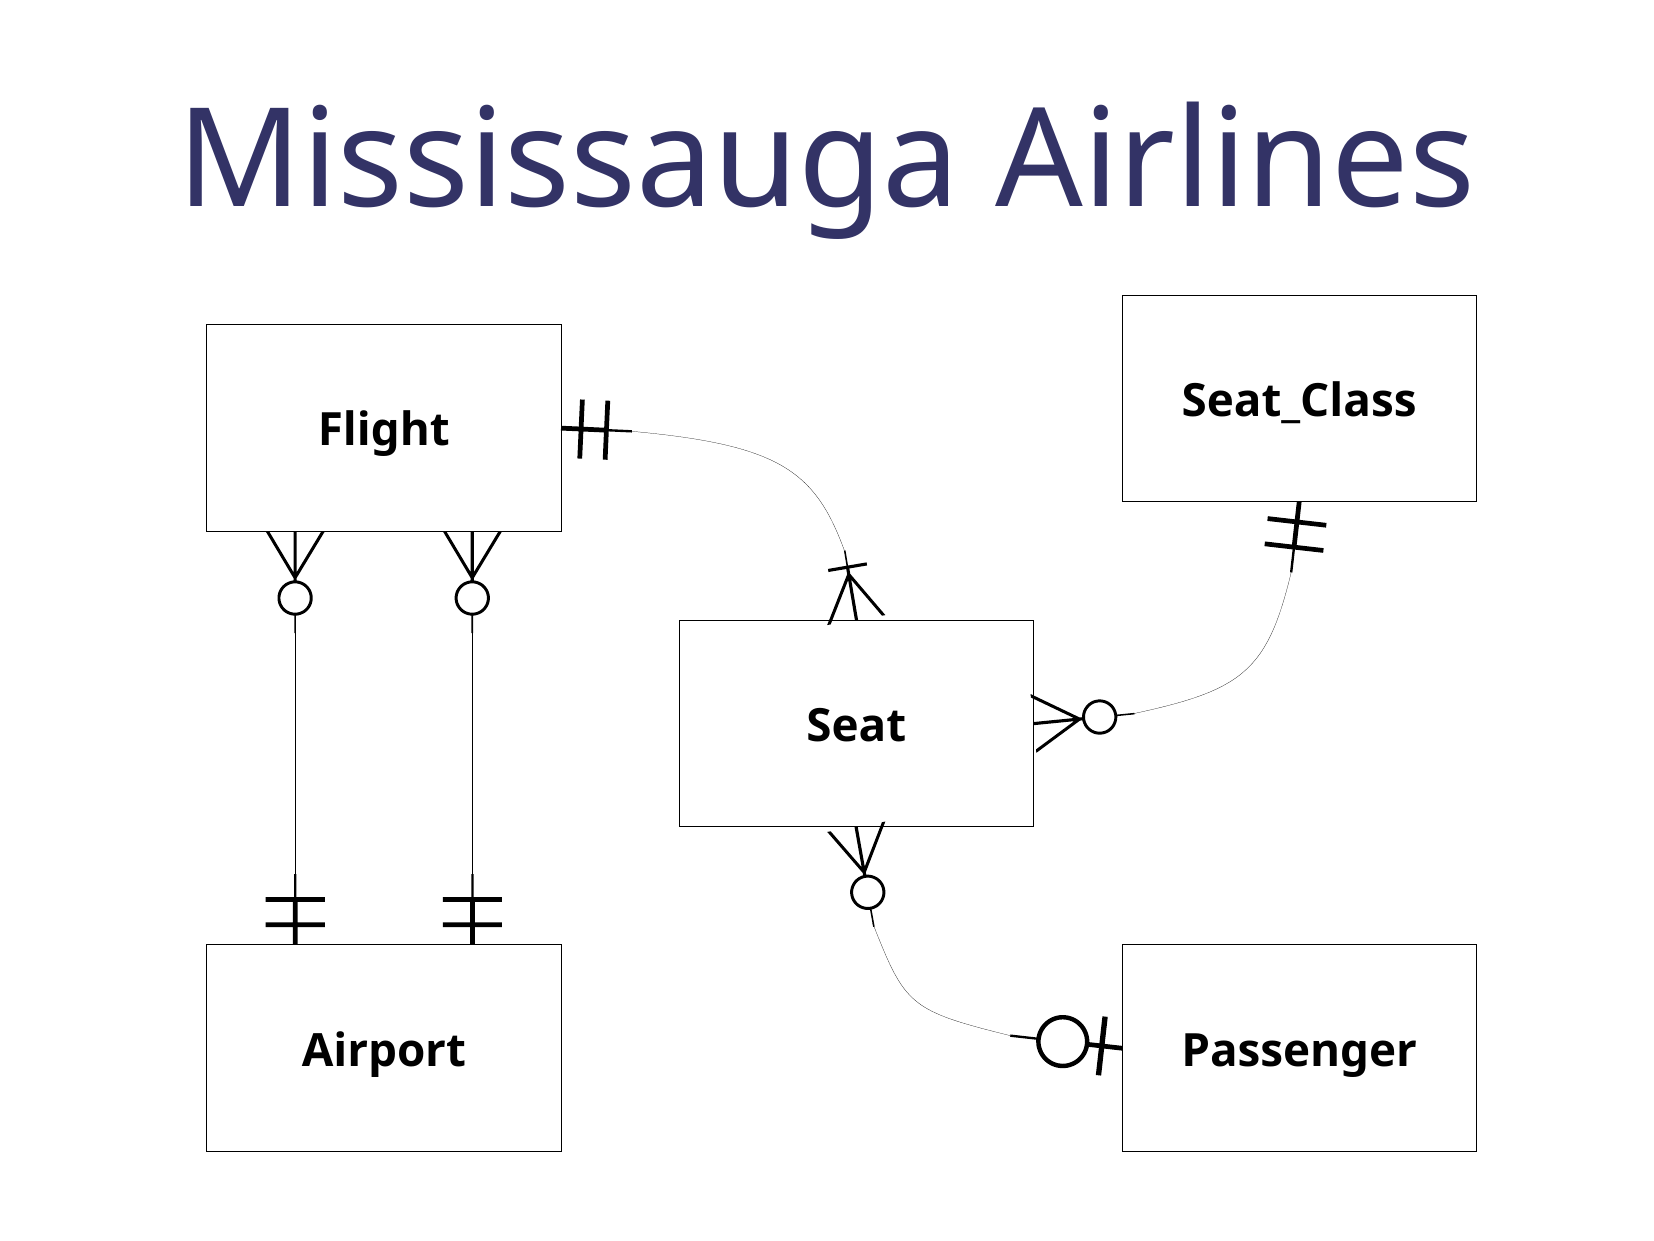

# Mississauga Airlines
Seat_Class
Flight
Seat
Airport
Passenger